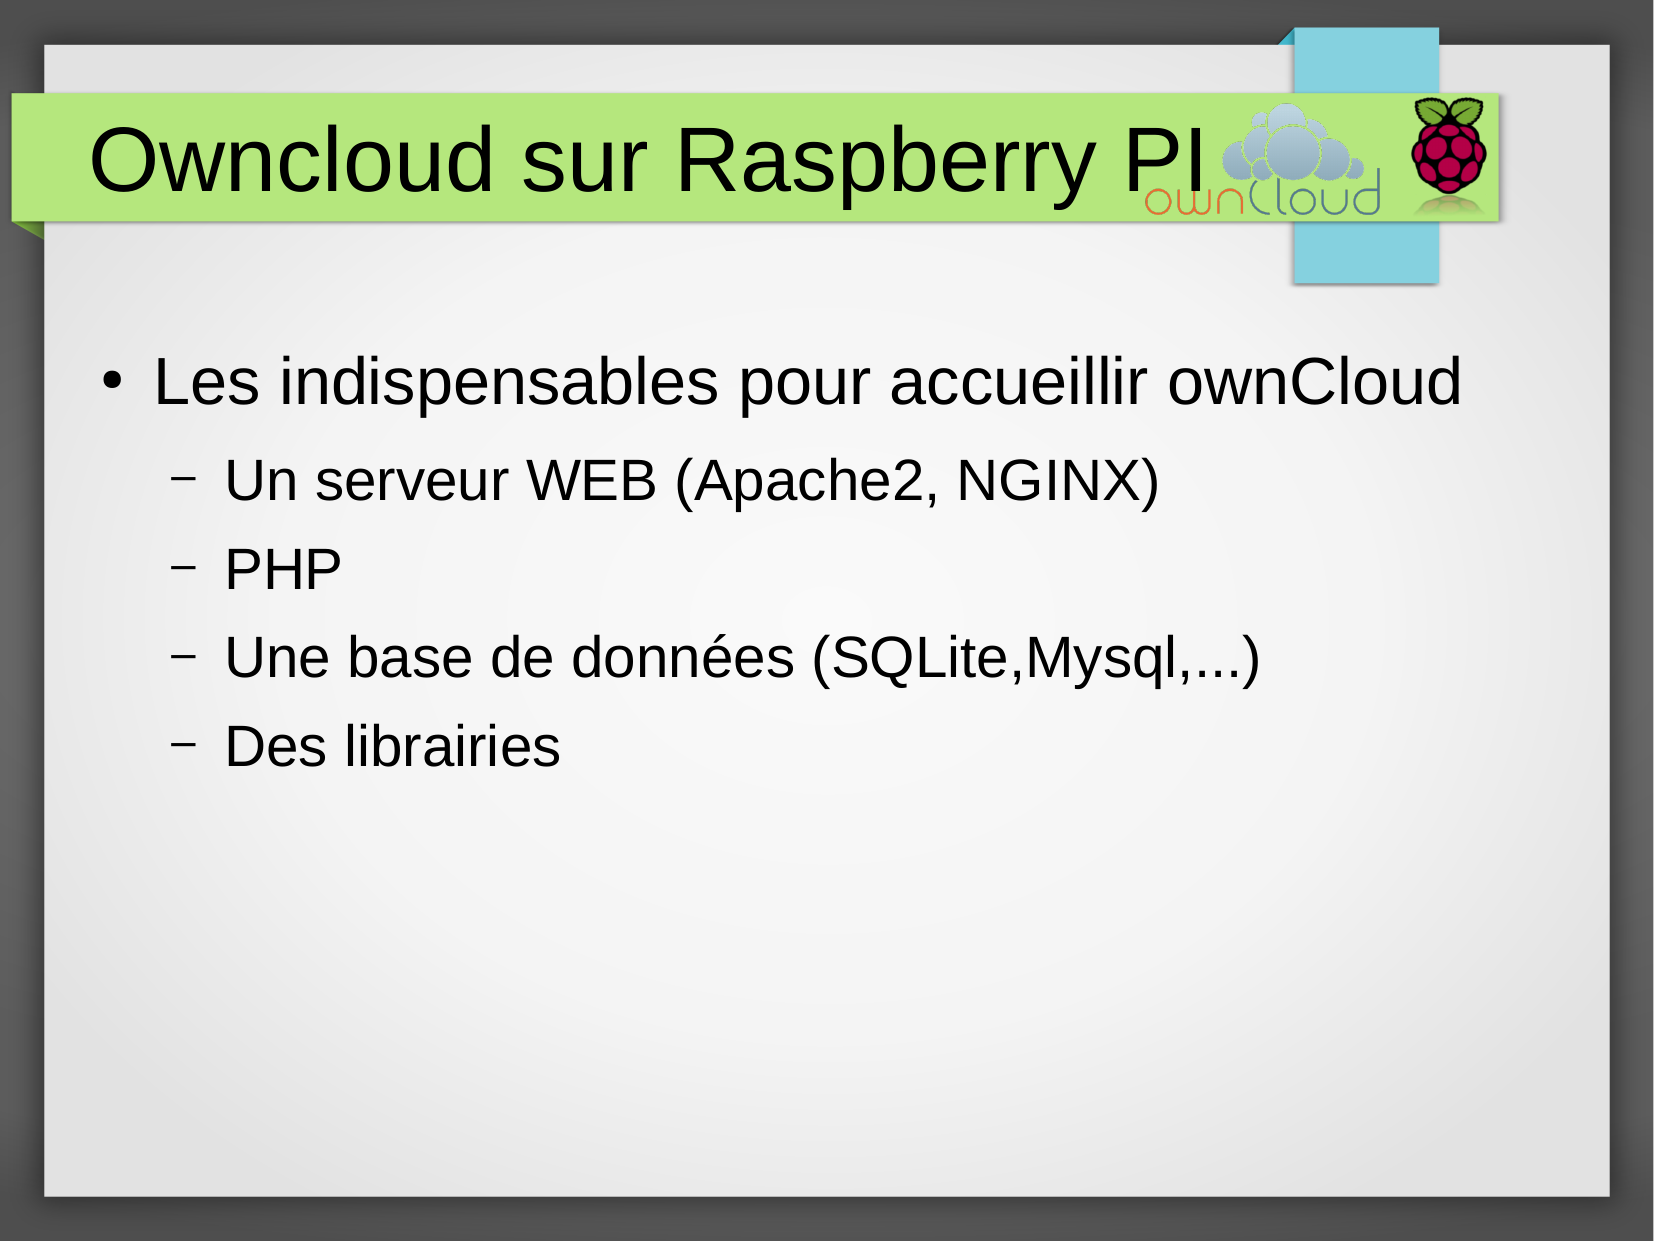

# Owncloud sur Raspberry PI
Les indispensables pour accueillir ownCloud
Un serveur WEB (Apache2, NGINX)
PHP
Une base de données (SQLite,Mysql,...)
Des librairies